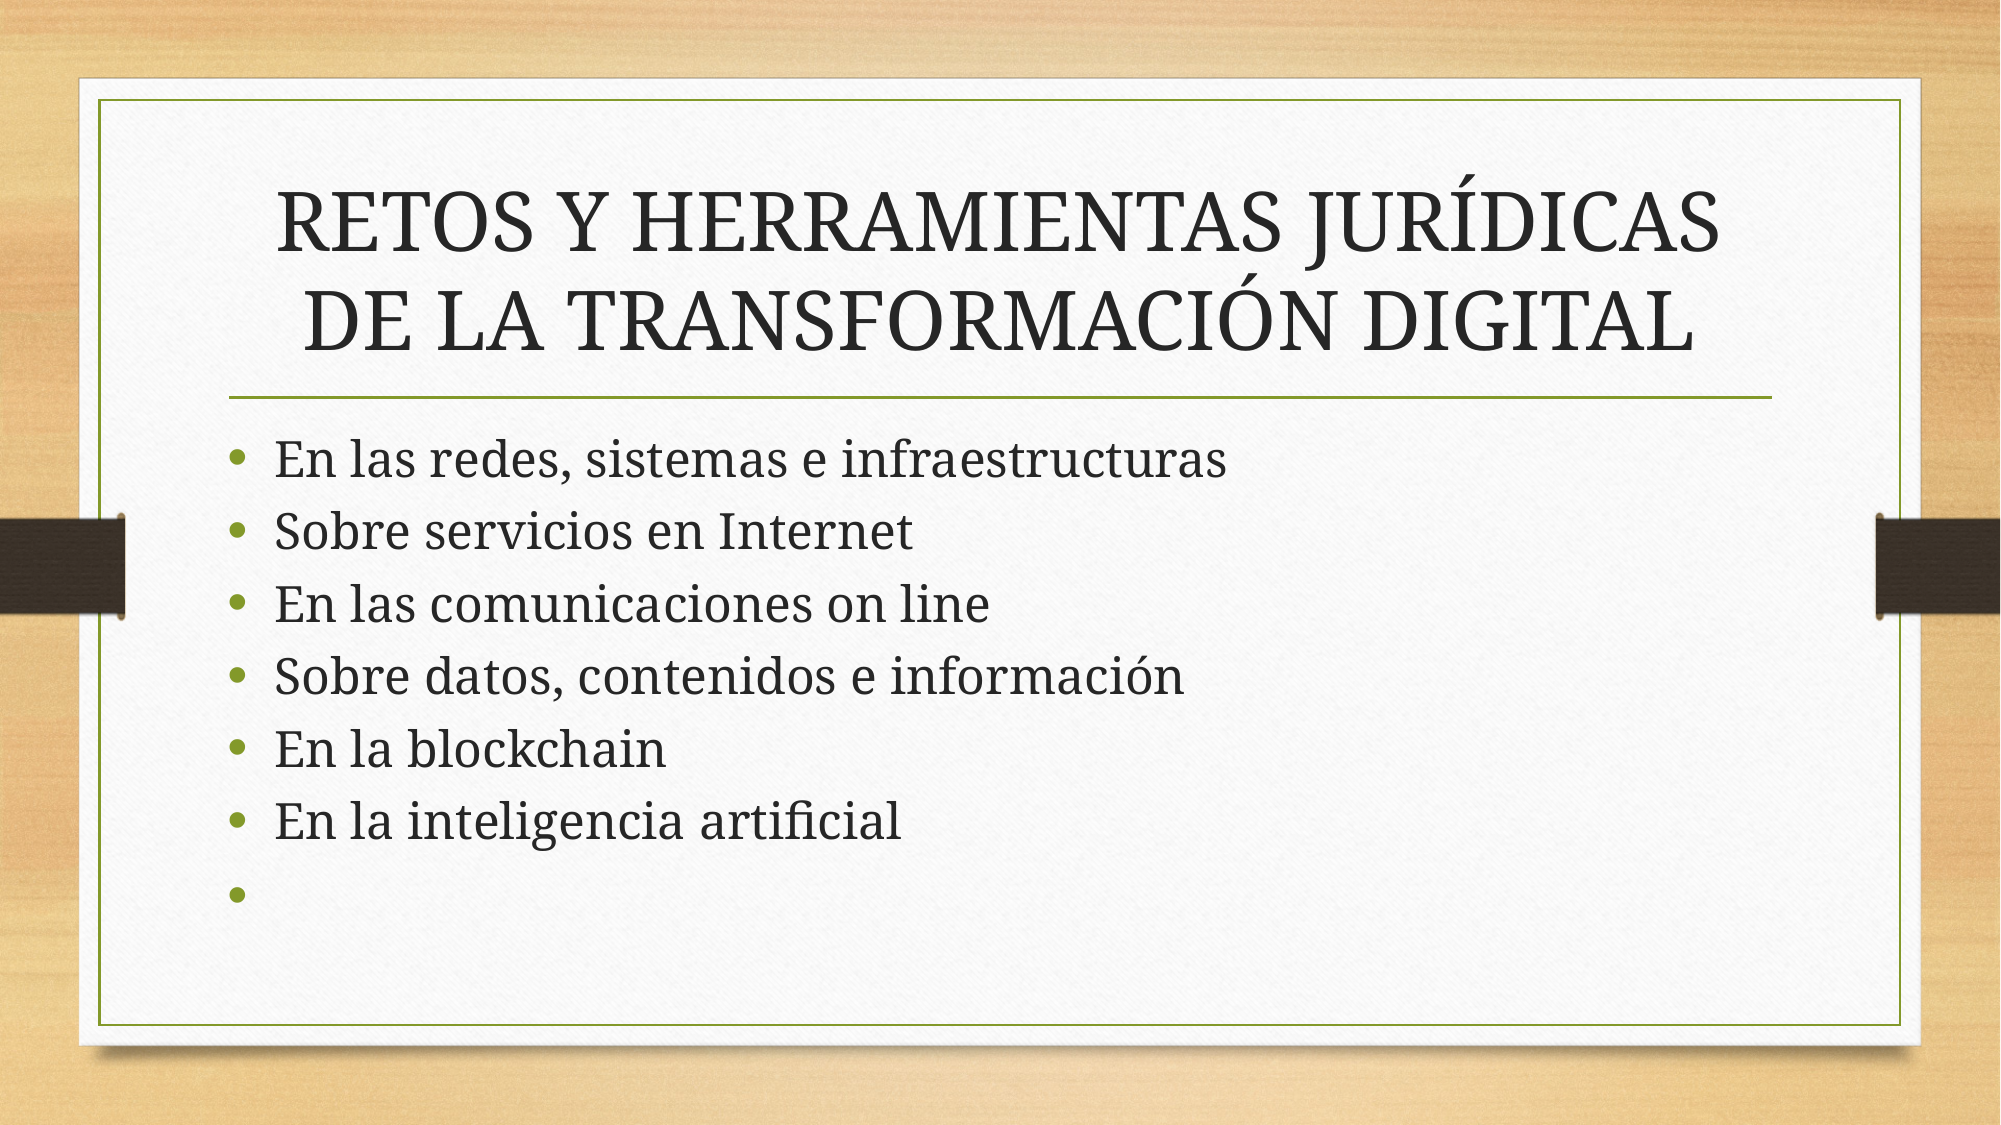

# RETOS Y HERRAMIENTAS JURÍDICAS DE LA TRANSFORMACIÓN DIGITAL
En las redes, sistemas e infraestructuras
Sobre servicios en Internet
En las comunicaciones on line
Sobre datos, contenidos e información
En la blockchain
En la inteligencia artificial